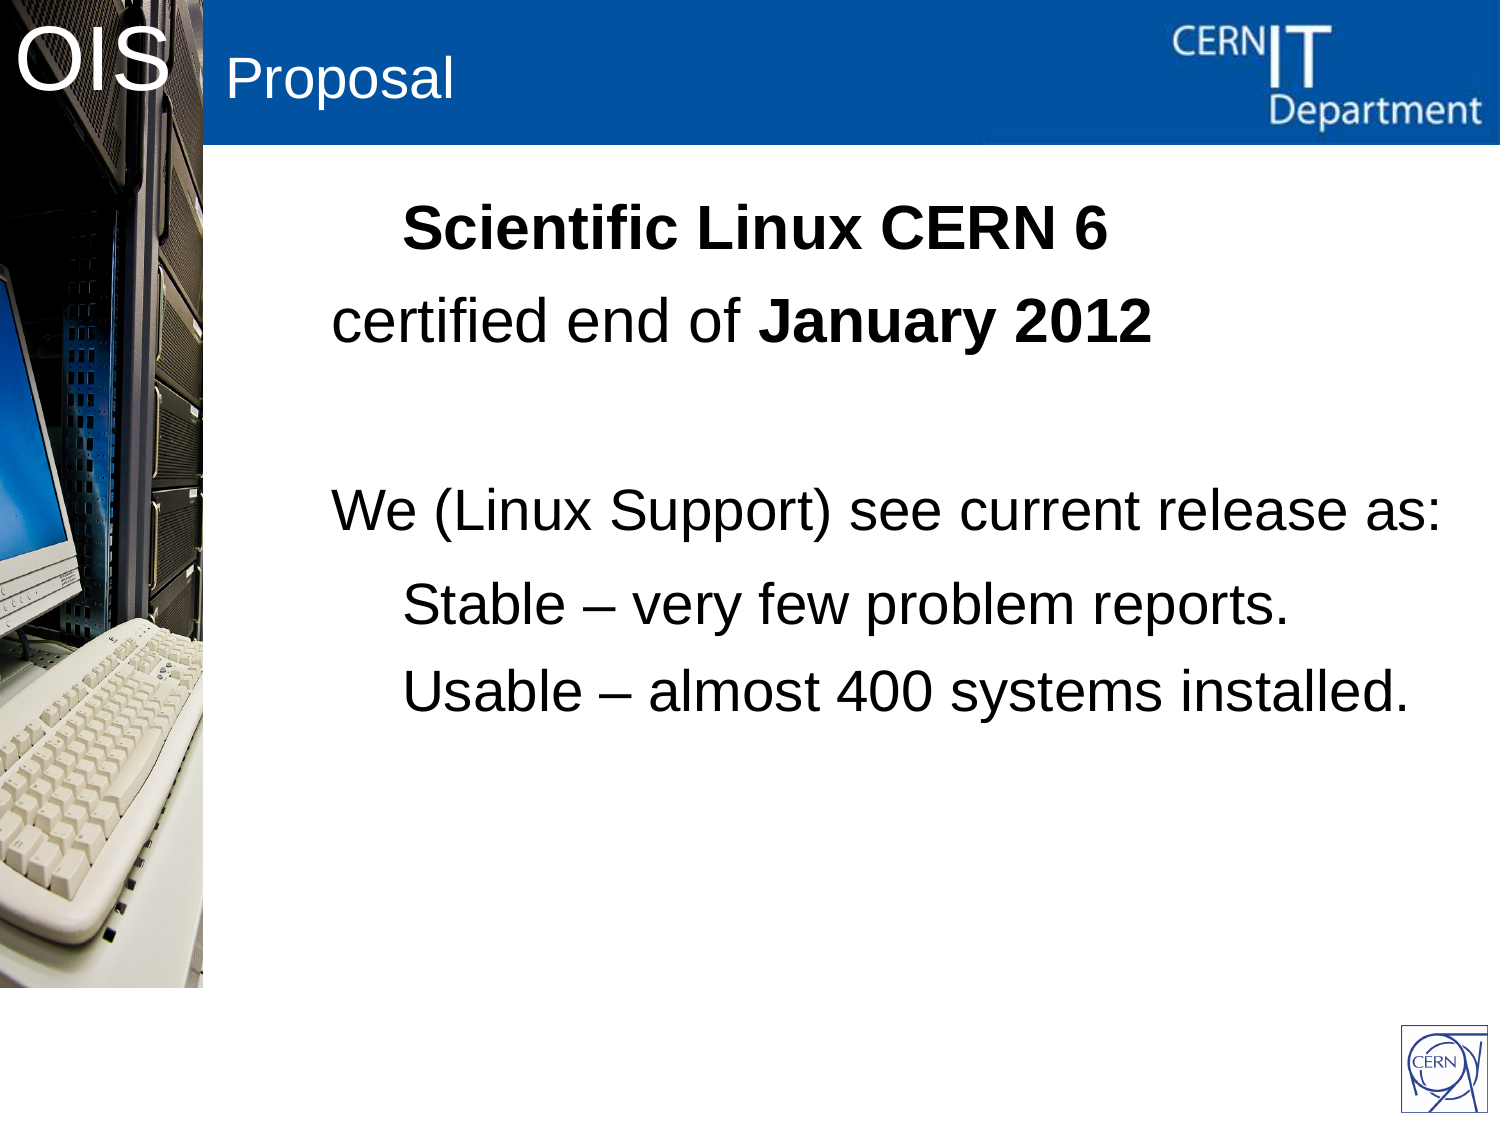

# Proposal
Scientific Linux CERN 6
certified end of January 2012
We (Linux Support) see current release as:
Stable – very few problem reports.
Usable – almost 400 systems installed.